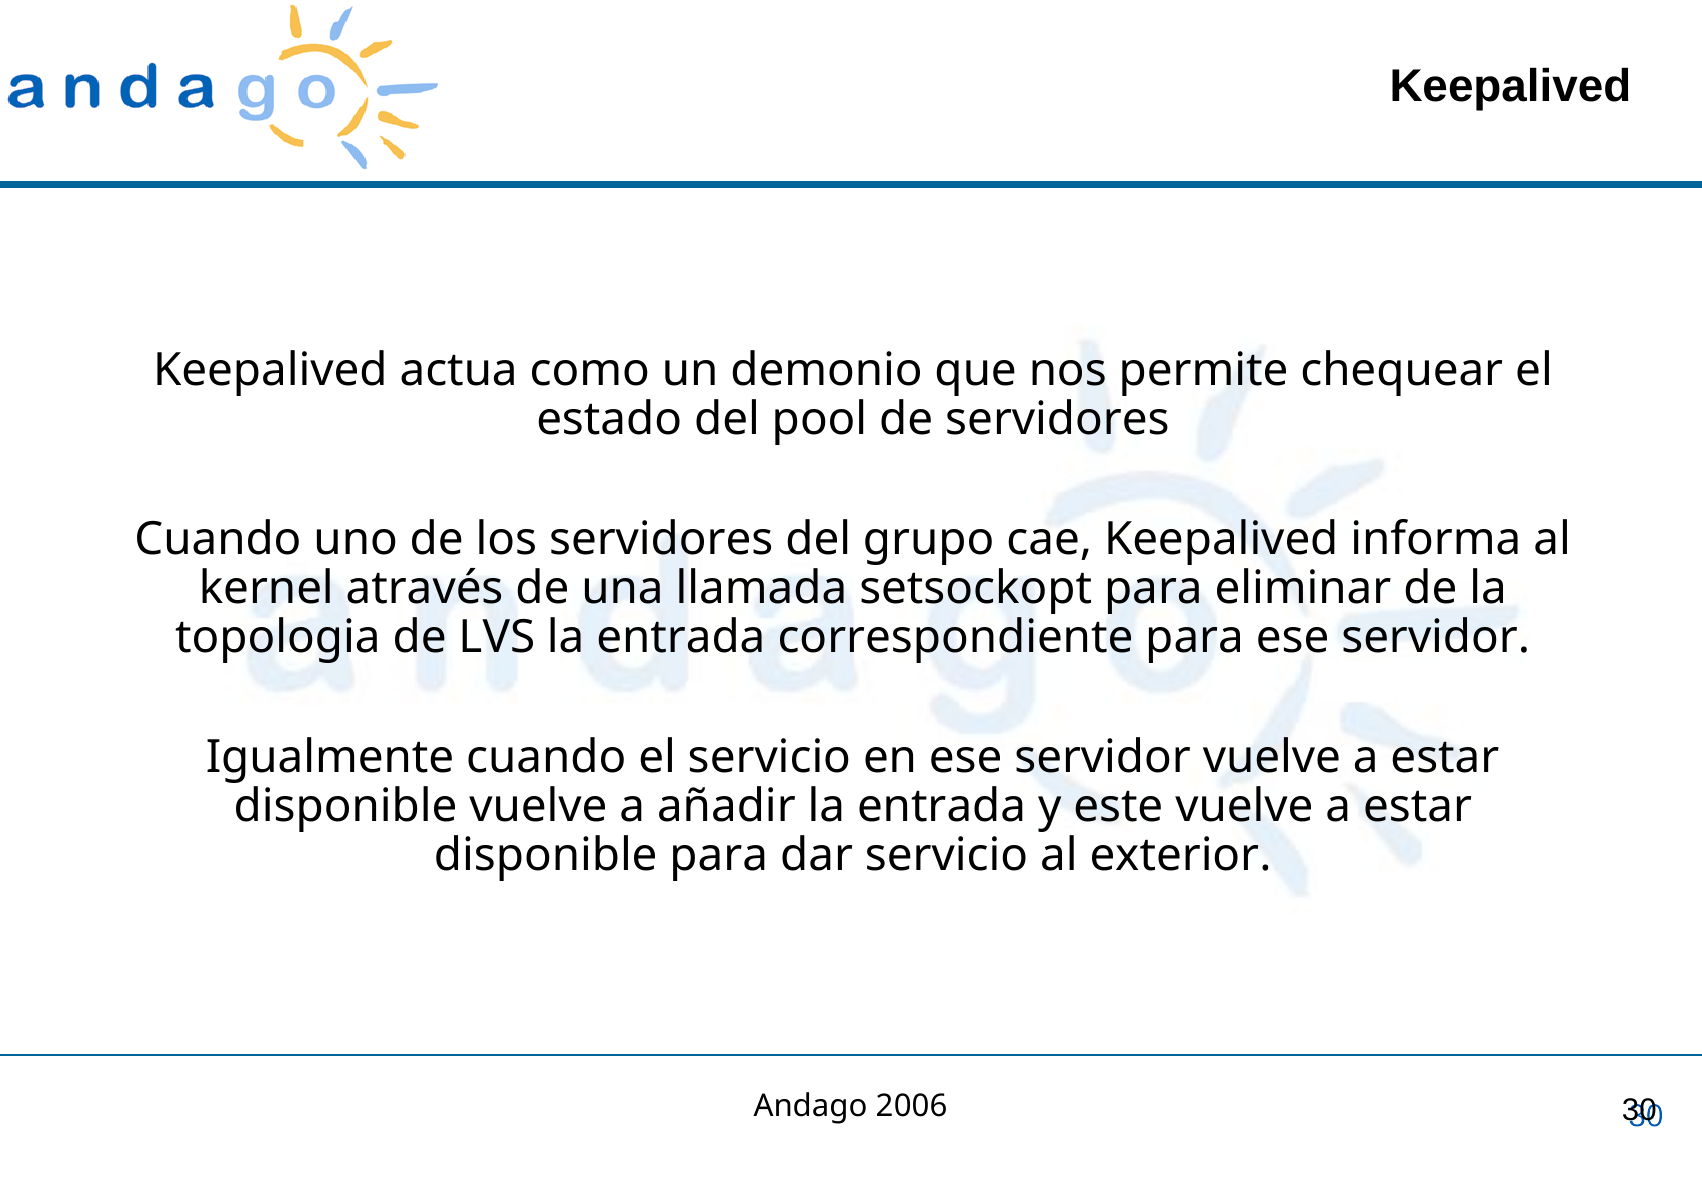

# Keepalived
Keepalived actua como un demonio que nos permite chequear el estado del pool de servidores
Cuando uno de los servidores del grupo cae, Keepalived informa al kernel através de una llamada setsockopt para eliminar de la topologia de LVS la entrada correspondiente para ese servidor.
Igualmente cuando el servicio en ese servidor vuelve a estar disponible vuelve a añadir la entrada y este vuelve a estar disponible para dar servicio al exterior.